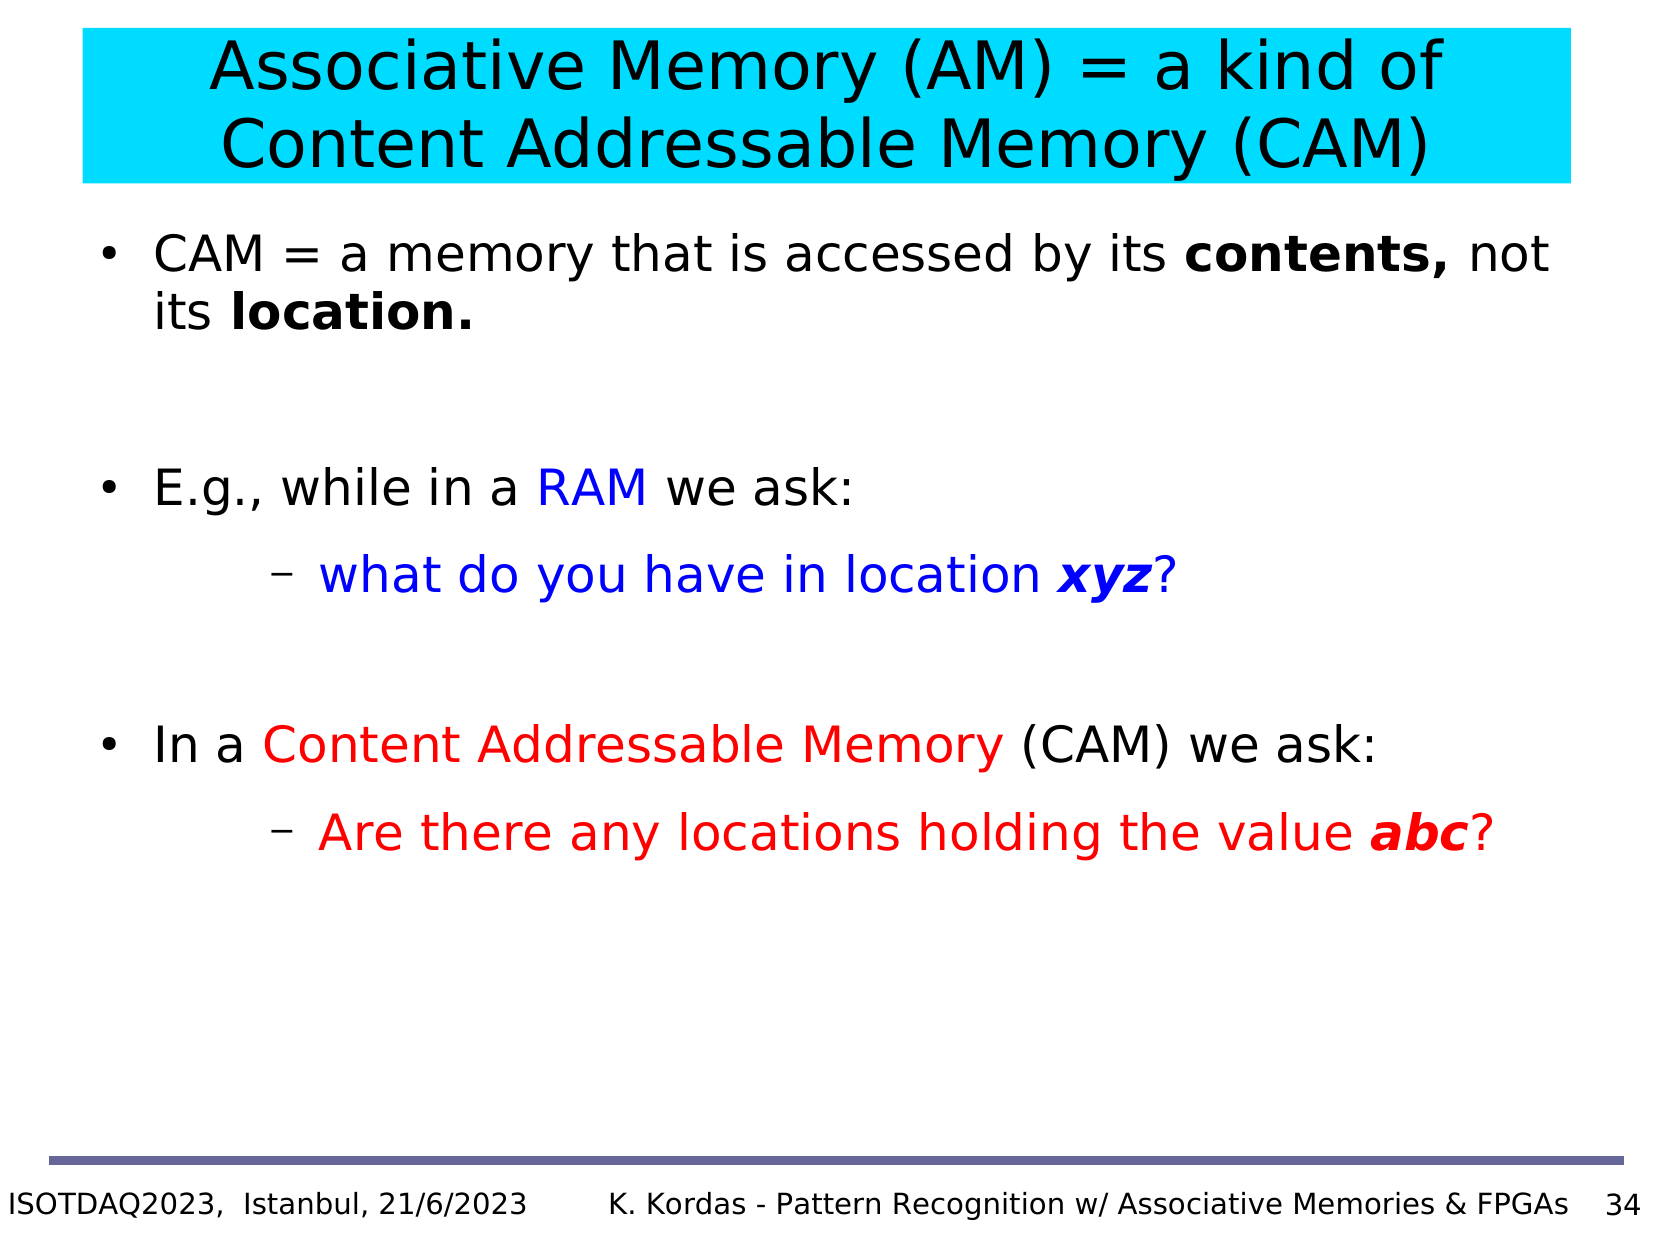

# Associative Memory (AM) = a kind of Content Addressable Memory (CAM)
CAM = a memory that is accessed by its contents, not its location.
E.g., while in a RAM we ask:
what do you have in location xyz?
In a Content Addressable Memory (CAM) we ask:
Are there any locations holding the value abc?
ISOTDAQ2023, Istanbul, 21/6/2023
K. Kordas - Pattern Recognition w/ Associative Memories & FPGAs
34